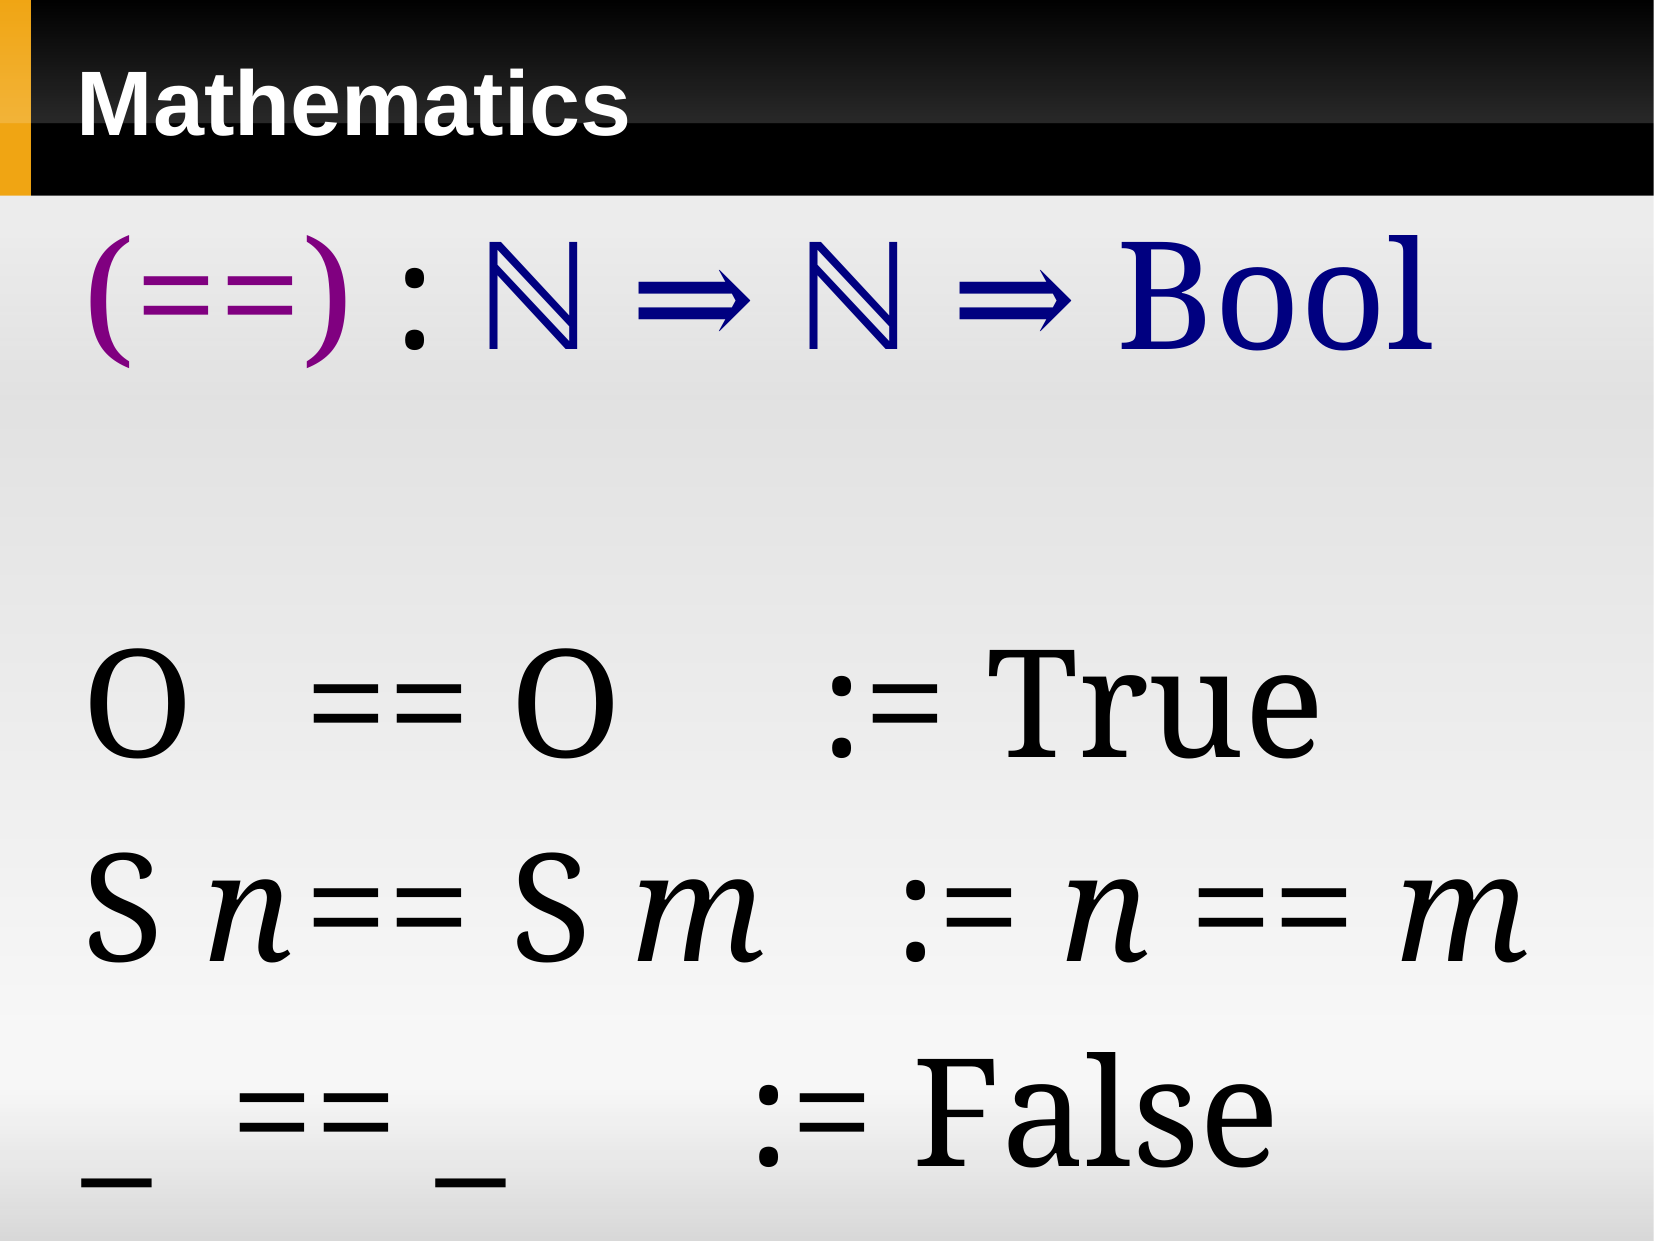

# Mathematics
(==) : ℕ ⇒ ℕ ⇒ Bool
O		== O			:= True
S n	== S m		:= n == m
_		== _				:= False